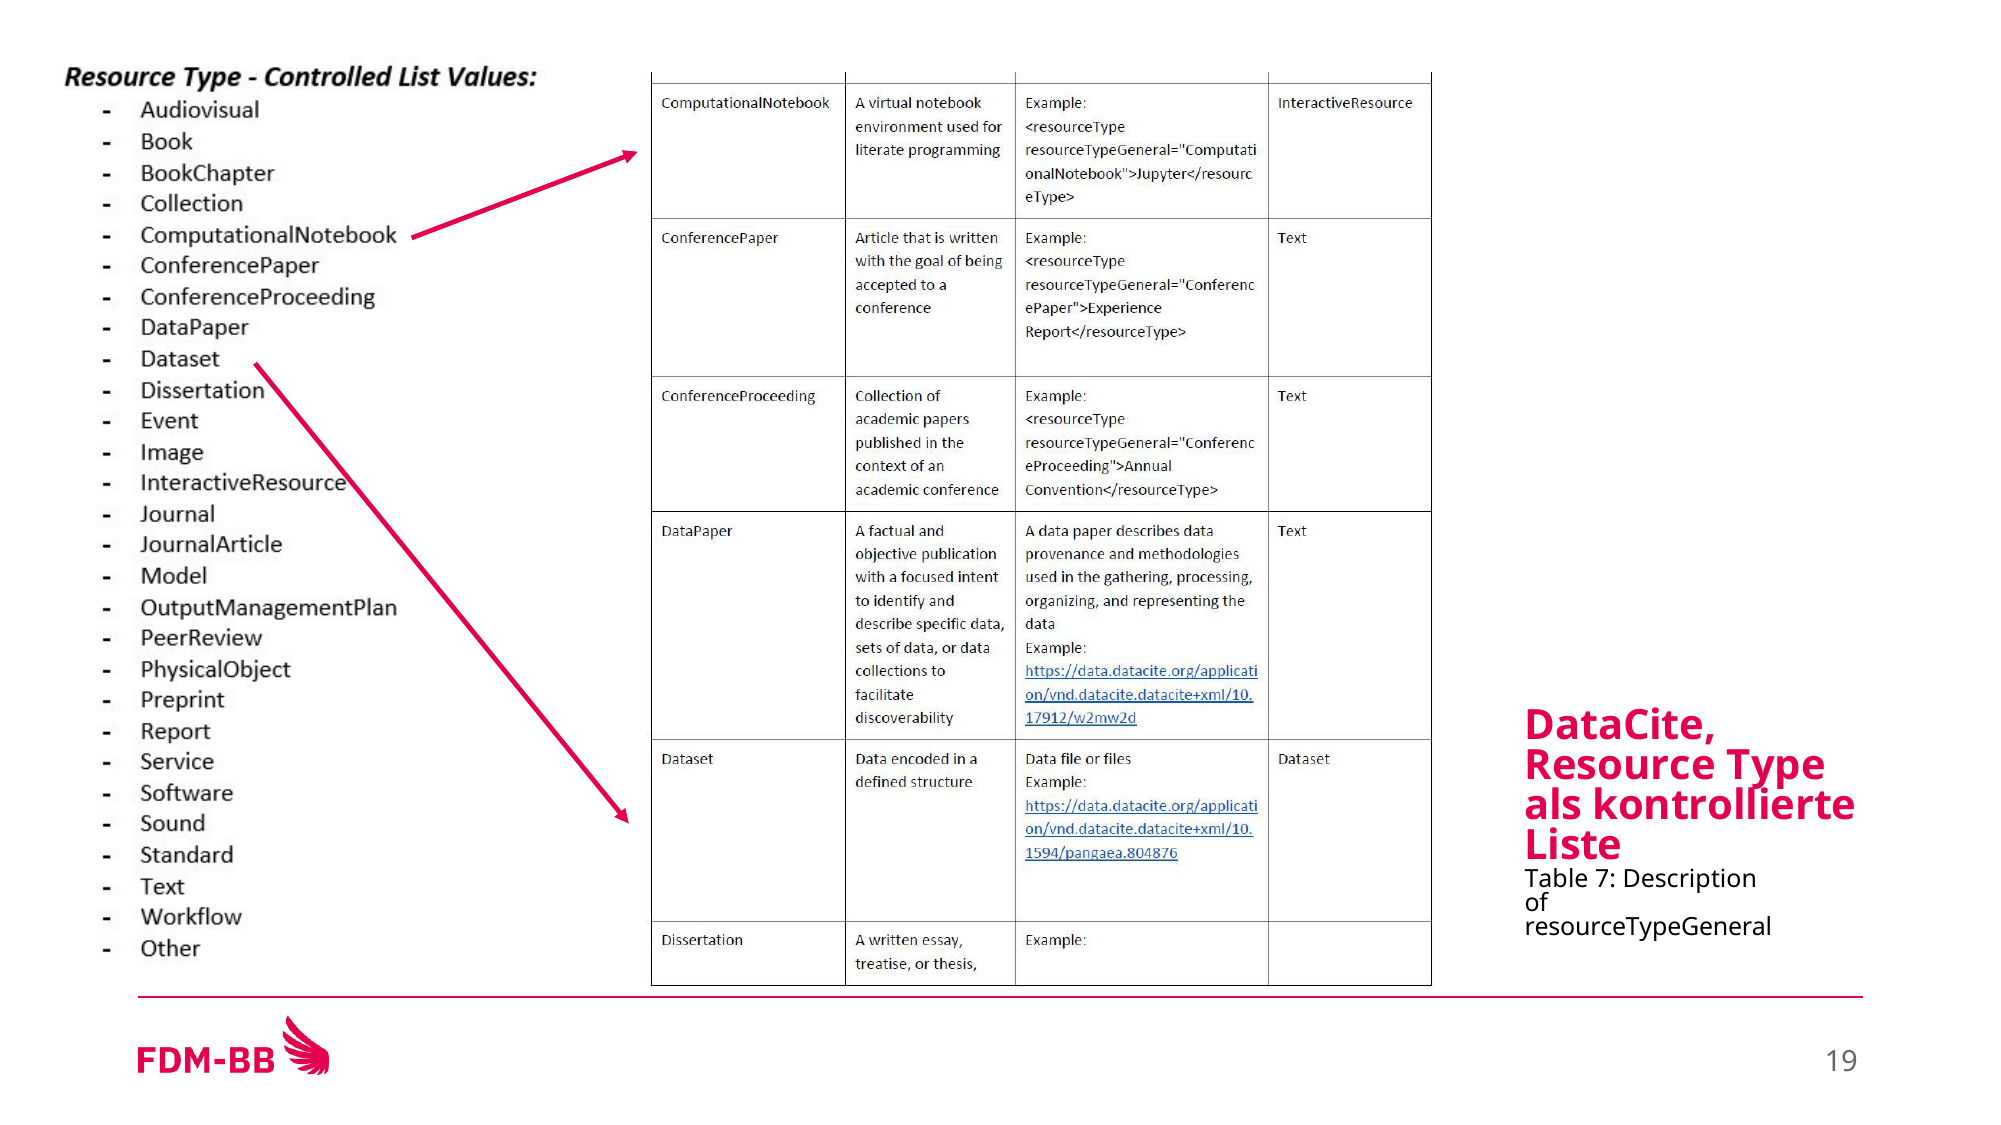

DataCite, Resource Type als kontrollierte Liste
Table 7: Description of resourceTypeGeneral
19